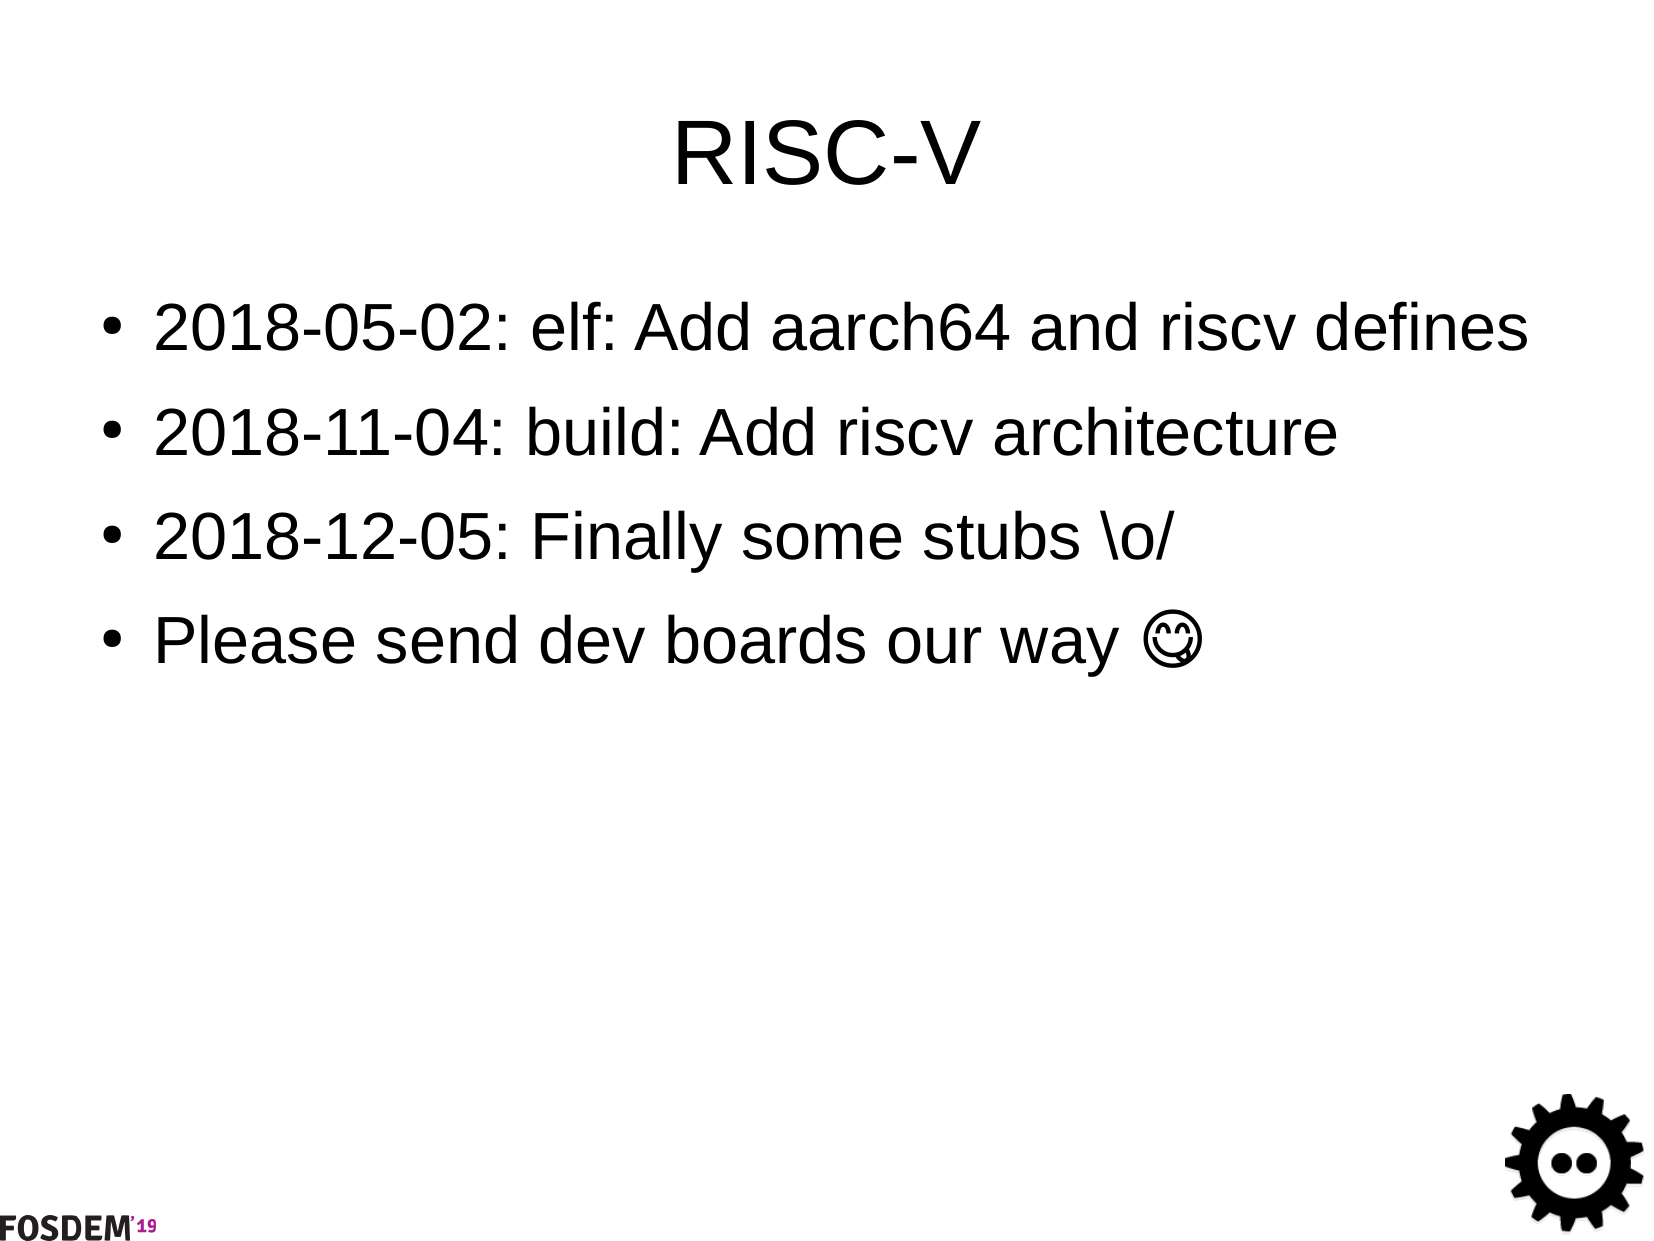

# RISC-V
2018-05-02: elf: Add aarch64 and riscv defines
2018-11-04: build: Add riscv architecture
2018-12-05: Finally some stubs \o/
Please send dev boards our way 😋